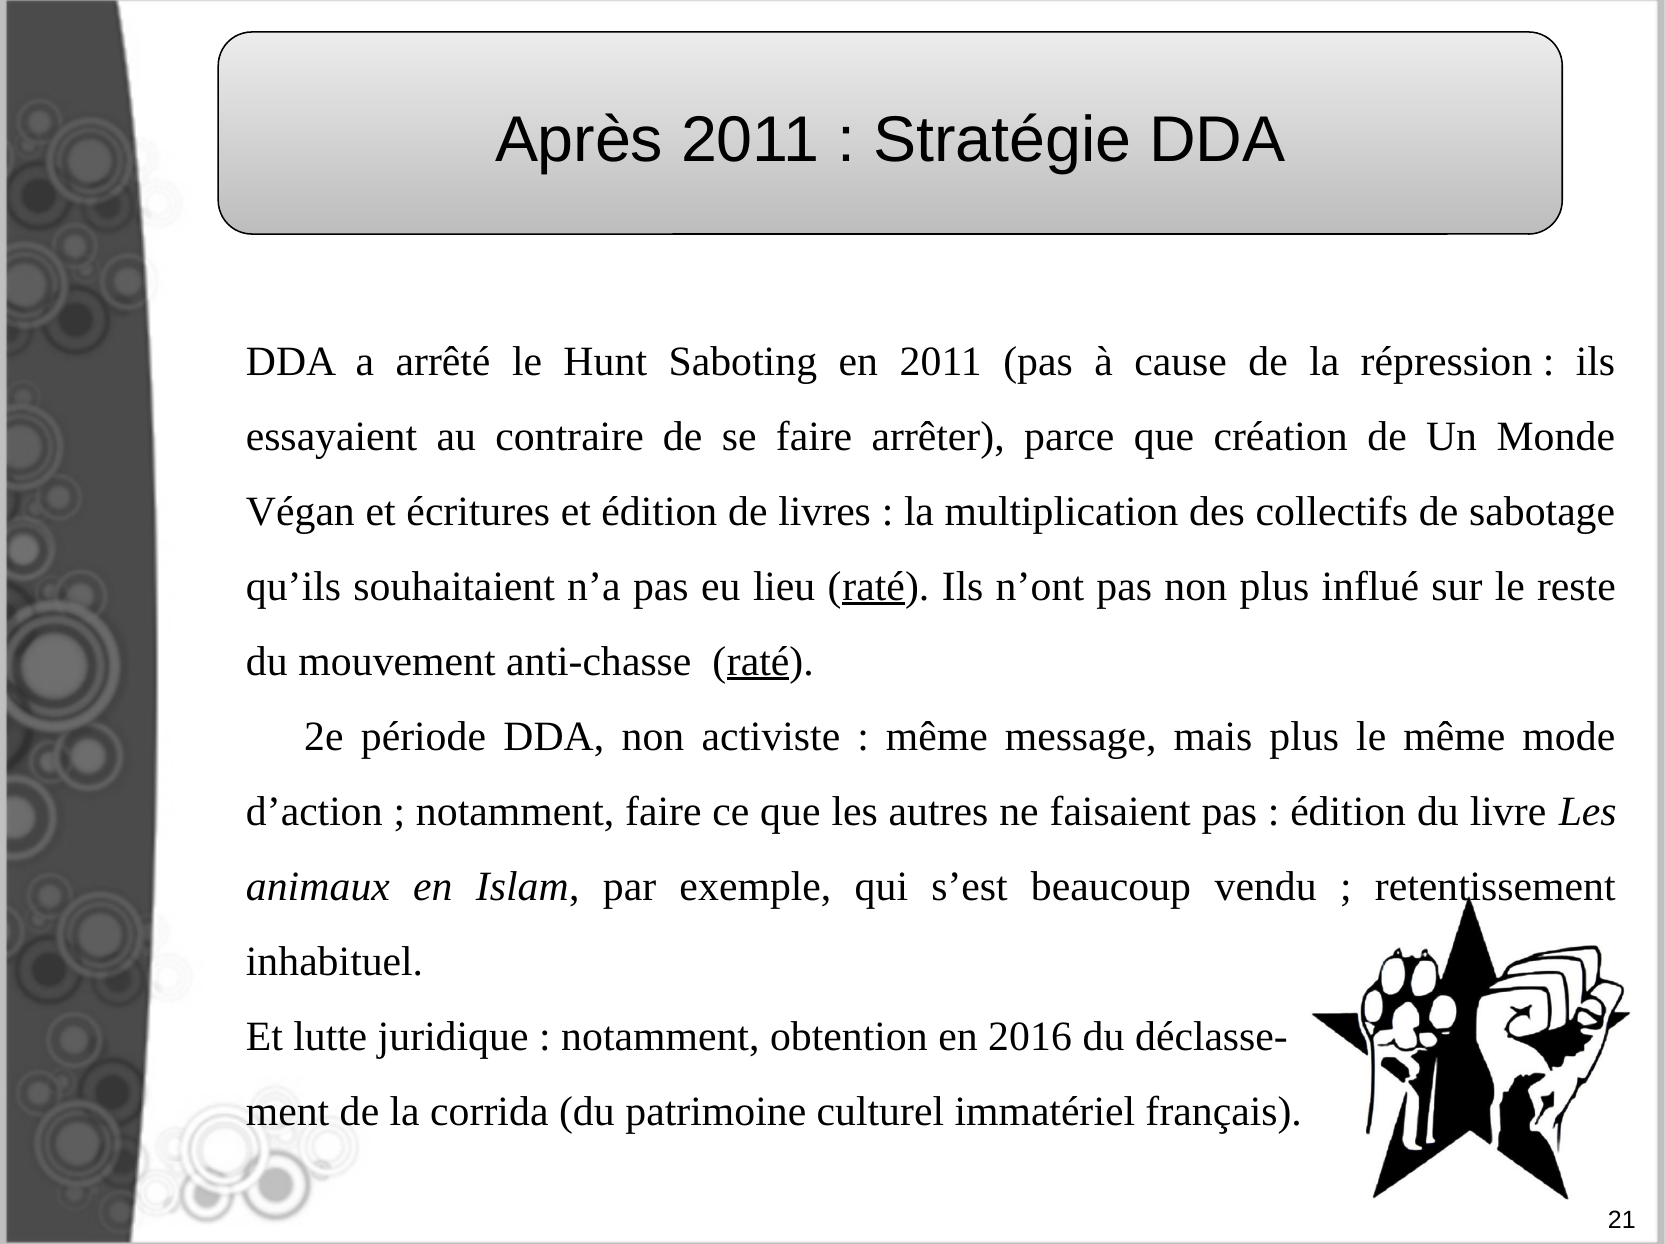

Après 2011 : Stratégie DDA
DDA a arrêté le Hunt Saboting en 2011 (pas à cause de la répression : ils essayaient au contraire de se faire arrêter), parce que création de Un Monde Végan et écritures et édition de livres : la multiplication des collectifs de sabotage qu’ils souhaitaient n’a pas eu lieu (raté). Ils n’ont pas non plus influé sur le reste du mouvement anti-chasse (raté).
	2e période DDA, non activiste : même message, mais plus le même mode d’action ; notamment, faire ce que les autres ne faisaient pas : édition du livre Les animaux en Islam, par exemple, qui s’est beaucoup vendu ; retentissement inhabituel.
Et lutte juridique : notamment, obtention en 2016 du déclasse-
ment de la corrida (du patrimoine culturel immatériel français).
21